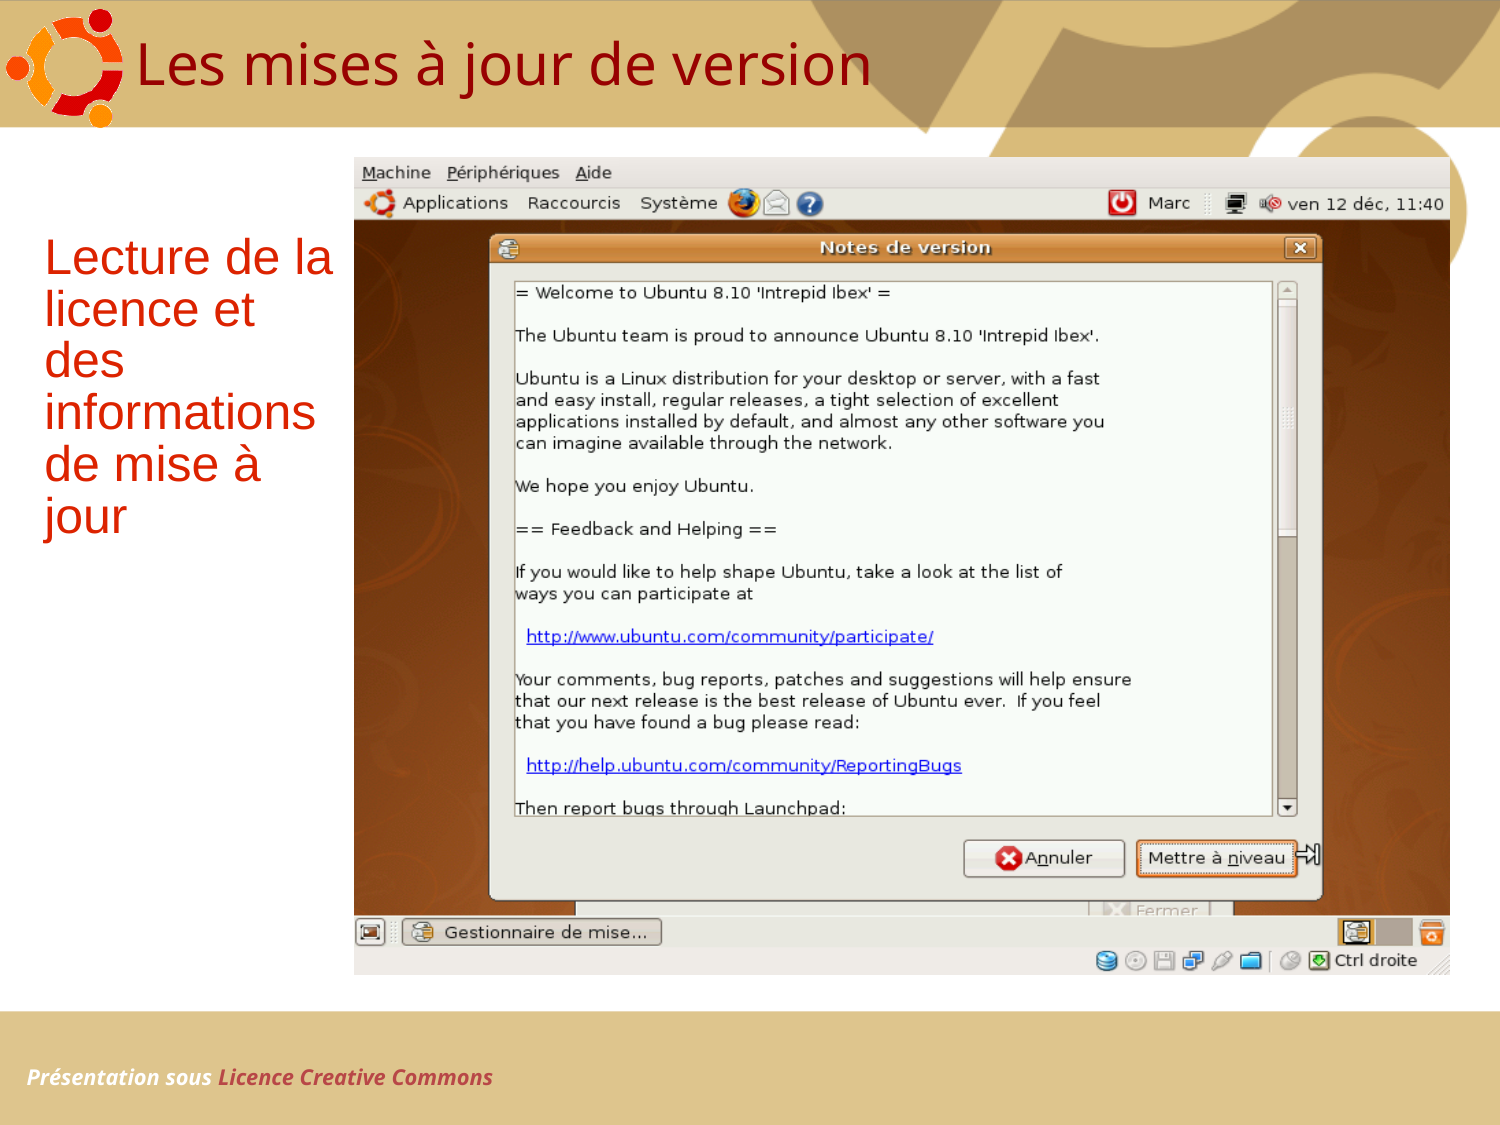

# Les mises à jour de version
Lecture de la licence et des informations de mise à jour